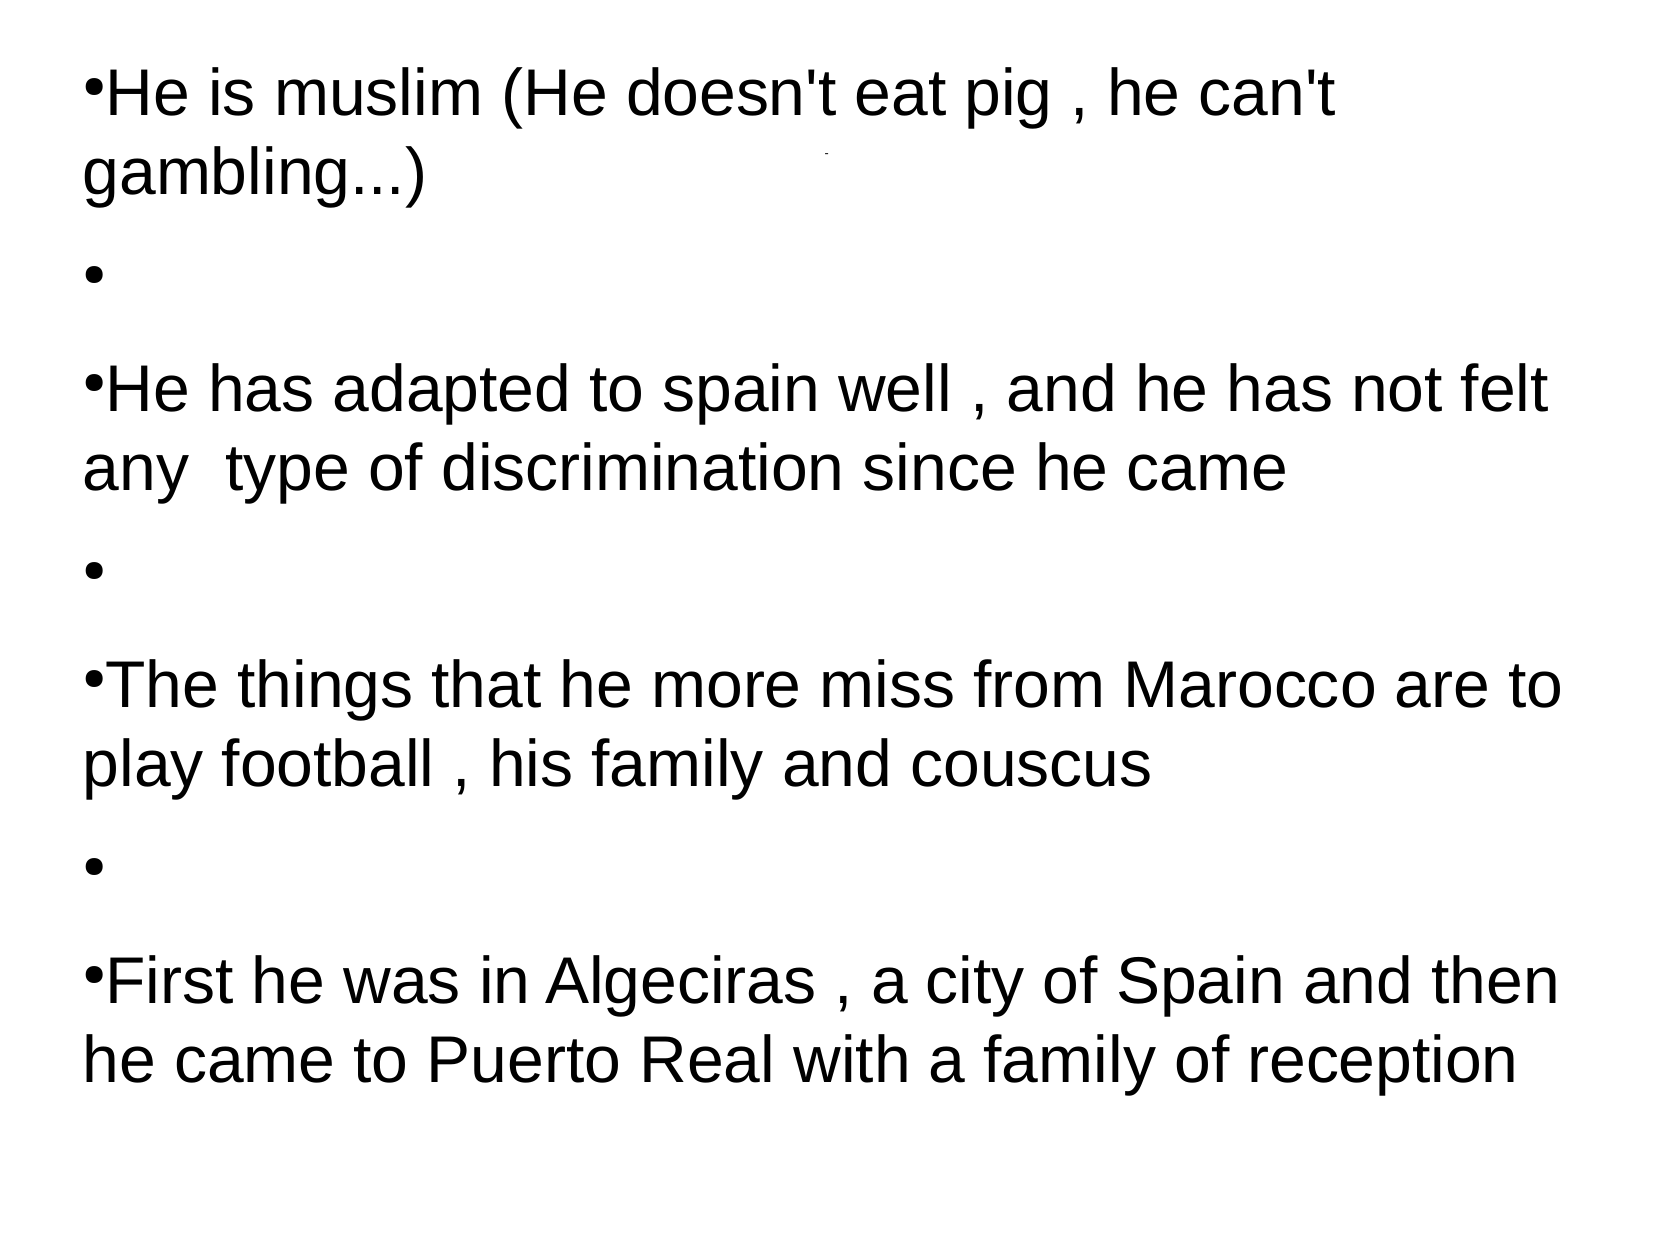

# -
He is muslim (He doesn't eat pig , he can't gambling...)
He has adapted to spain well , and he has not felt any type of discrimination since he came
The things that he more miss from Marocco are to play football , his family and couscus
First he was in Algeciras , a city of Spain and then he came to Puerto Real with a family of reception